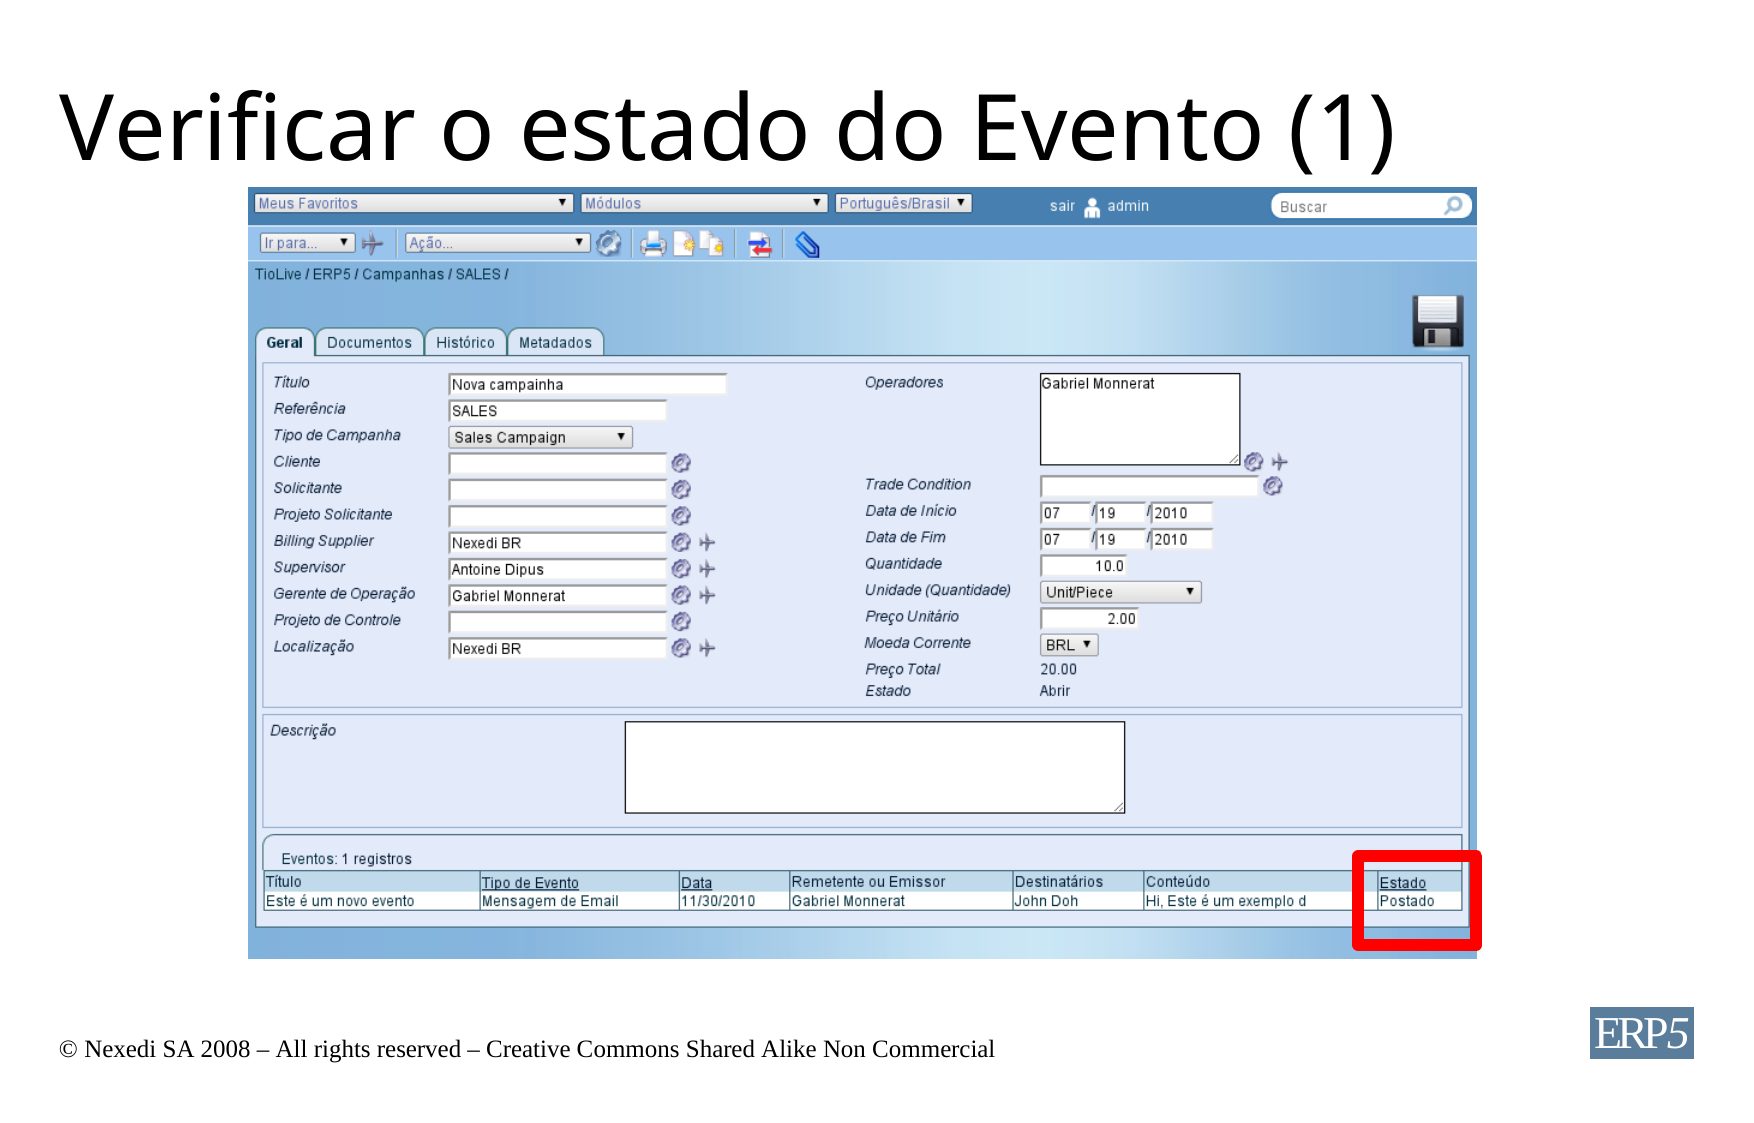

# Verificar o estado do Evento (1)